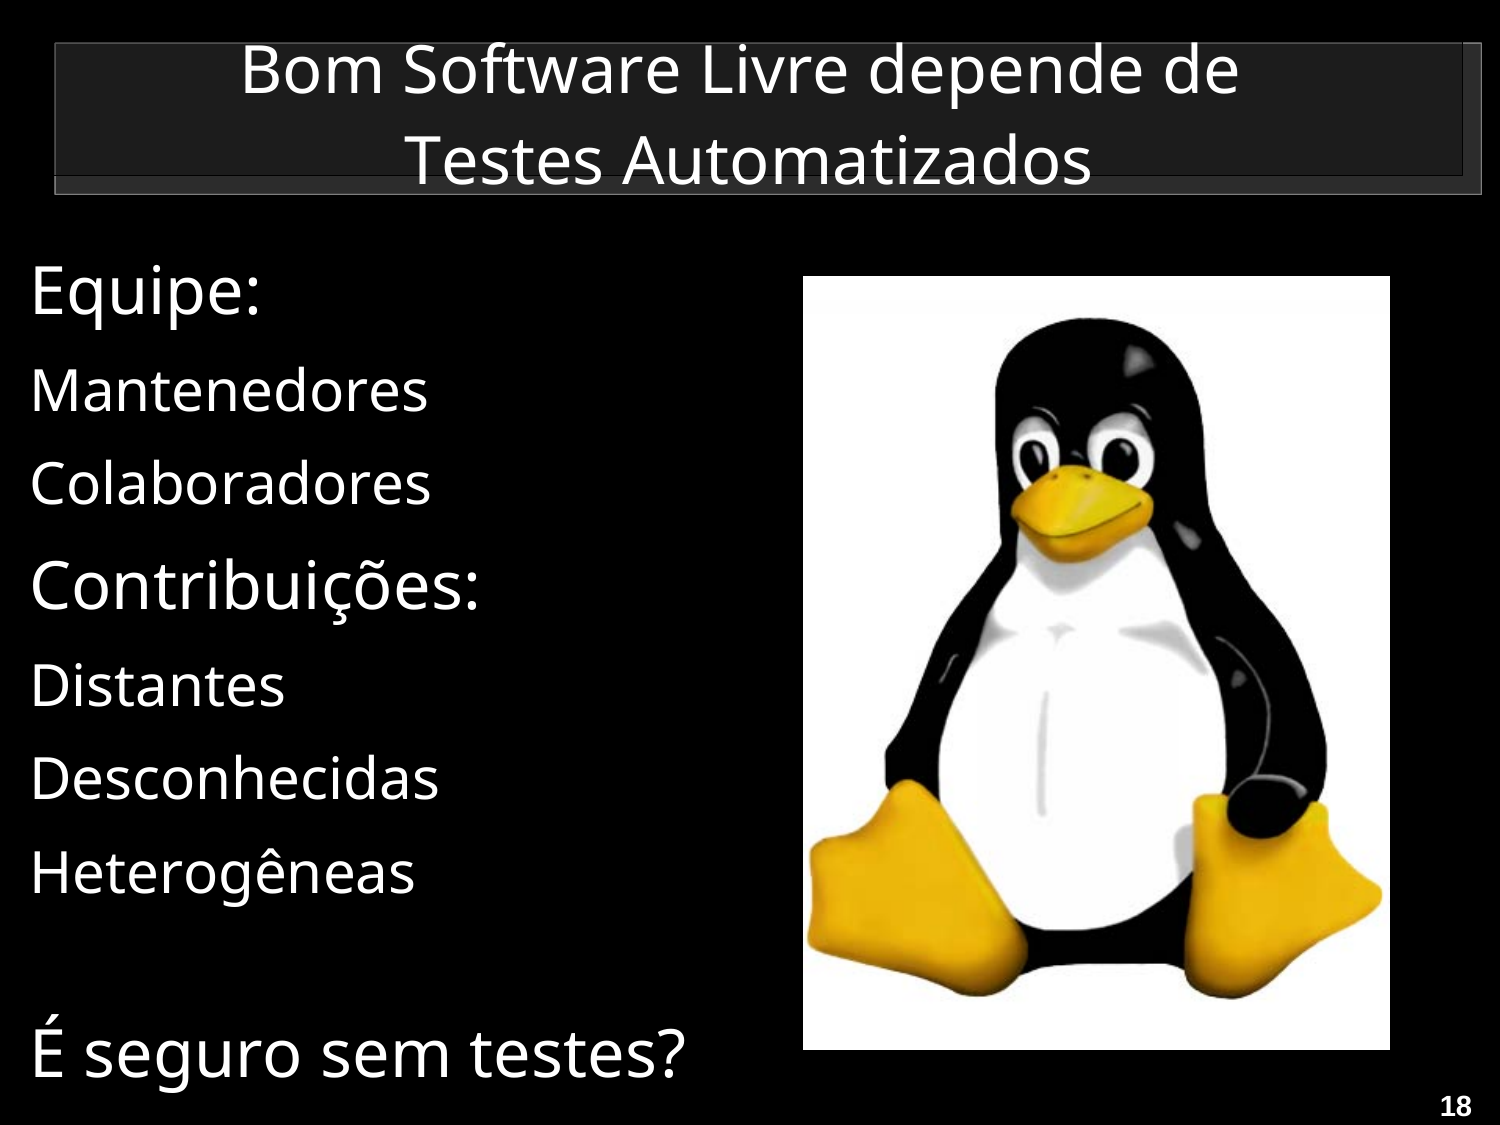

# Bom Software Livre depende de Testes Automatizados
Equipe:
Mantenedores
Colaboradores
Contribuições:
Distantes
Desconhecidas
Heterogêneas
É seguro sem testes?
18